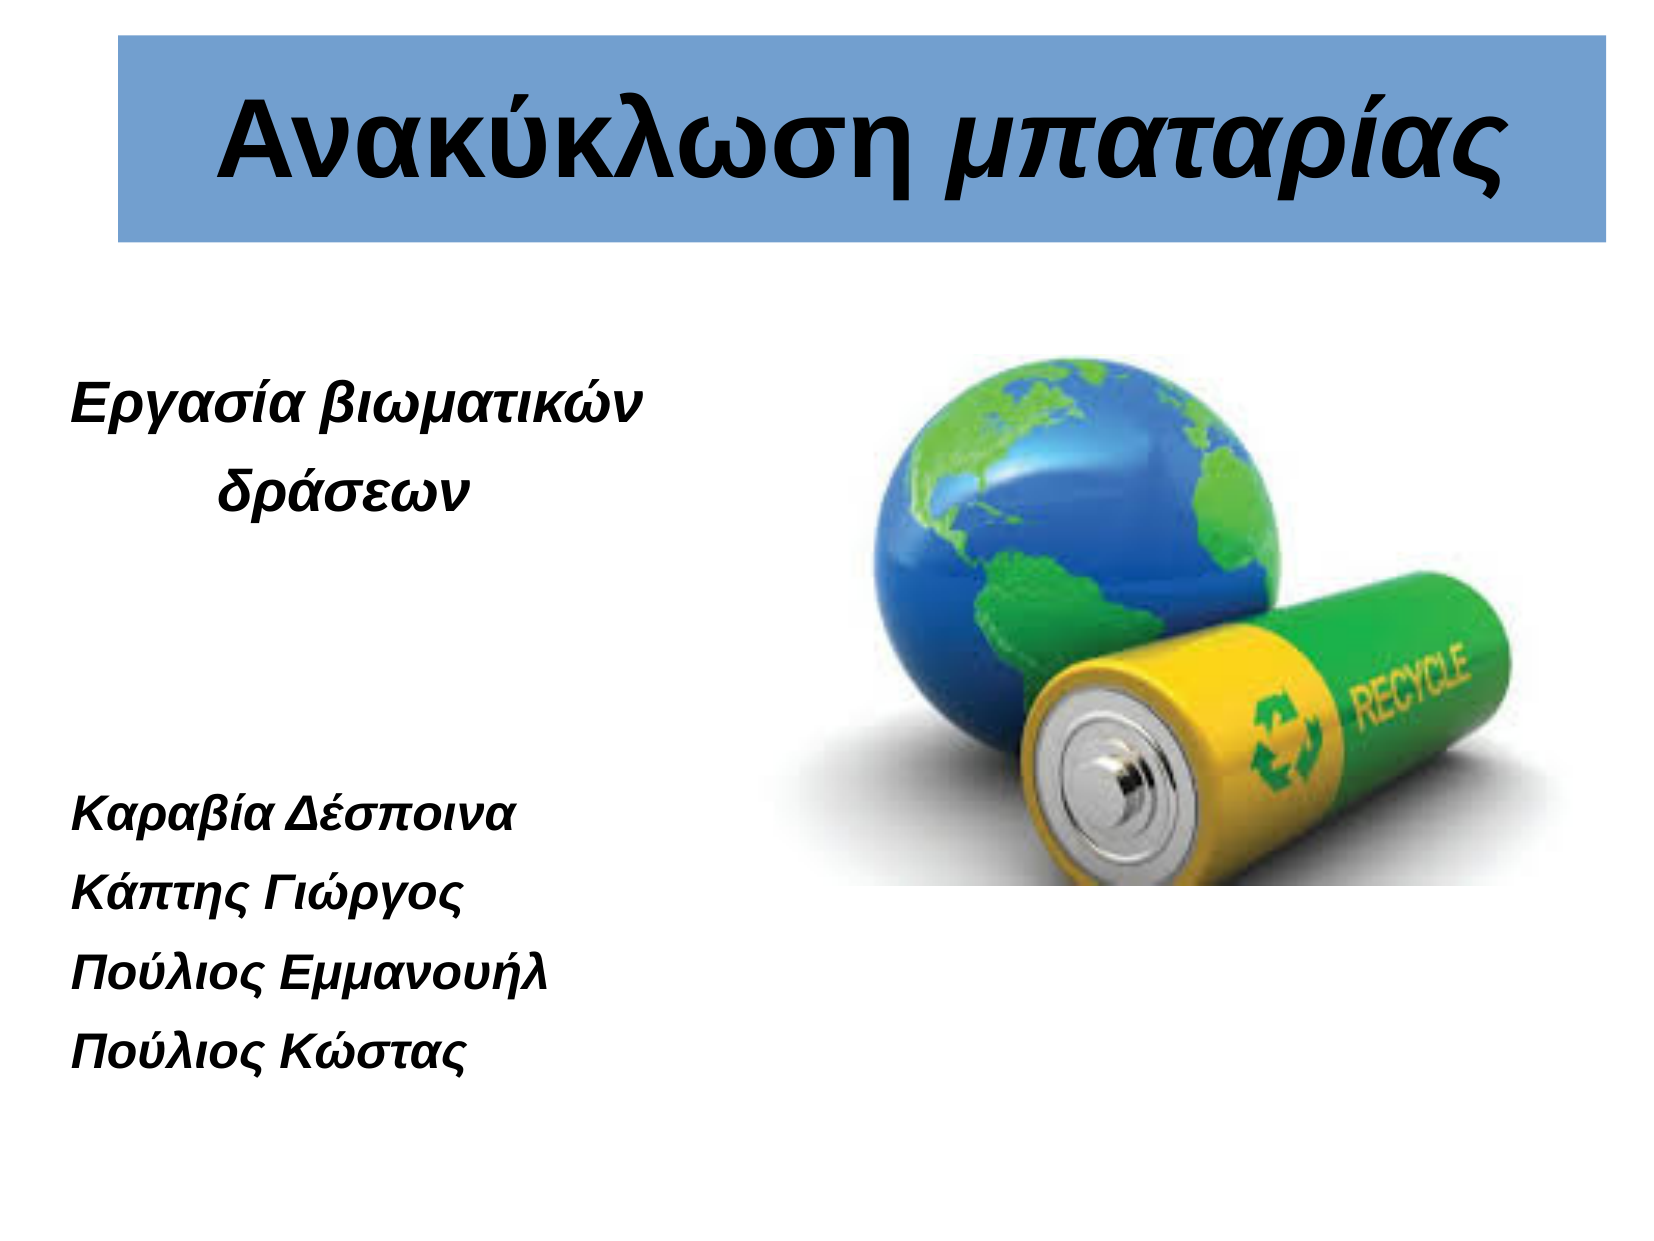

Εργασία βιωματικών
 δράσεων
Καραβία Δέσποινα
Κάπτης Γιώργος
Πούλιος Εμμανουήλ
Πούλιος Κώστας
# Ανακύκλωση μπαταρίας